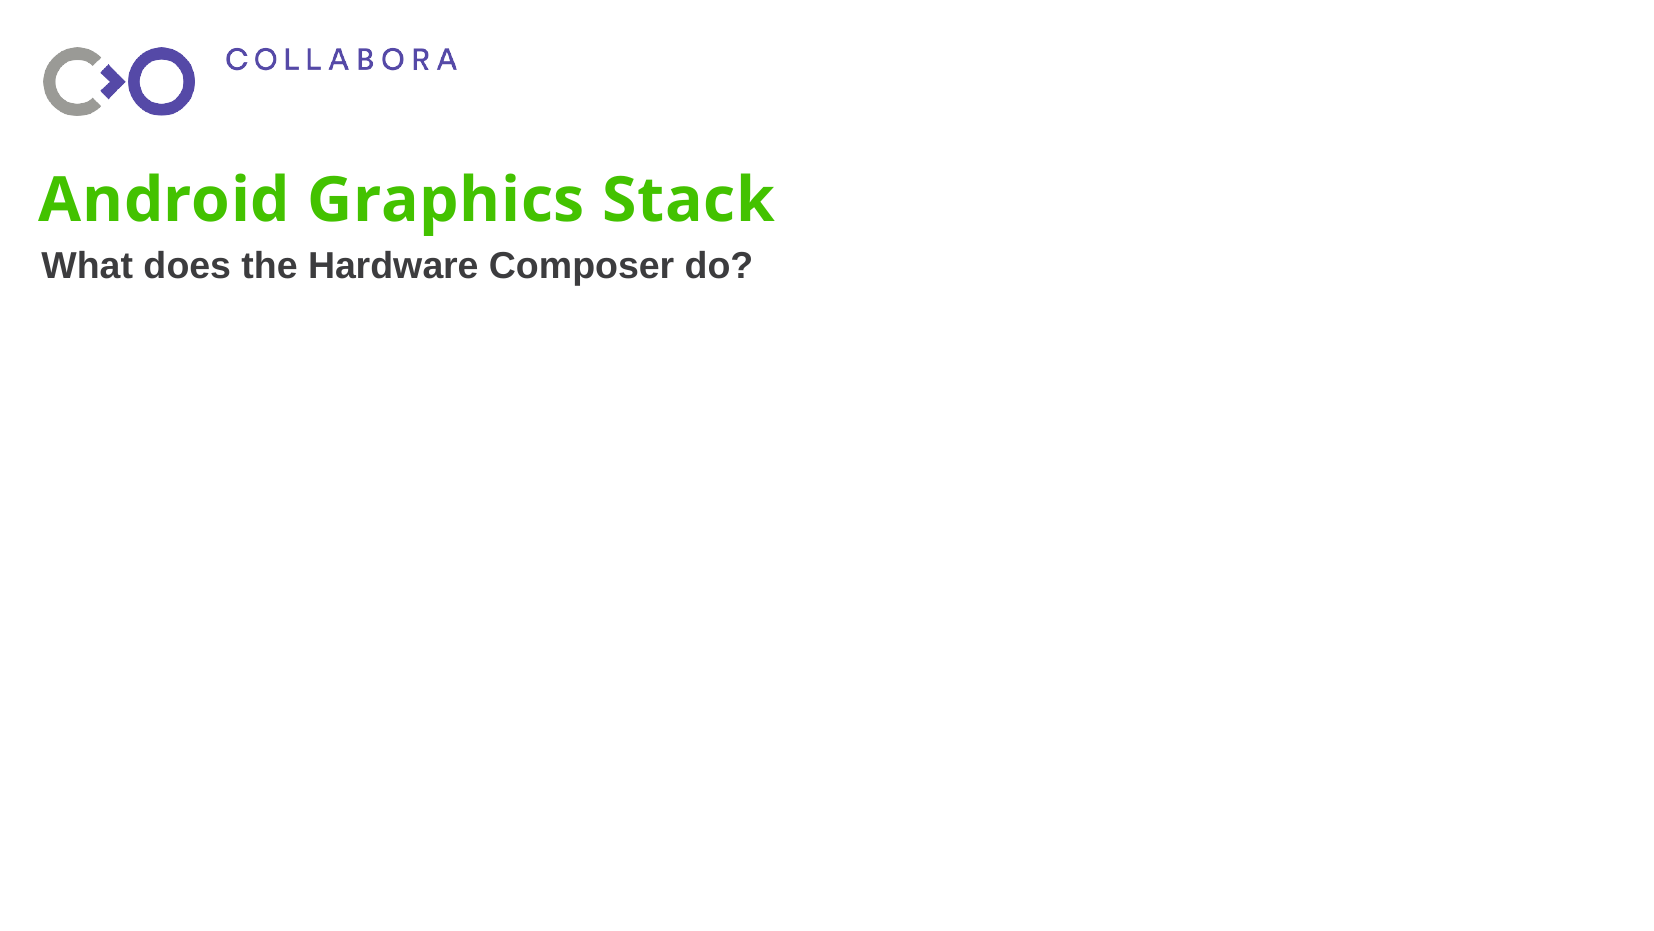

# Android Graphics Stack
What does the Hardware Composer do?